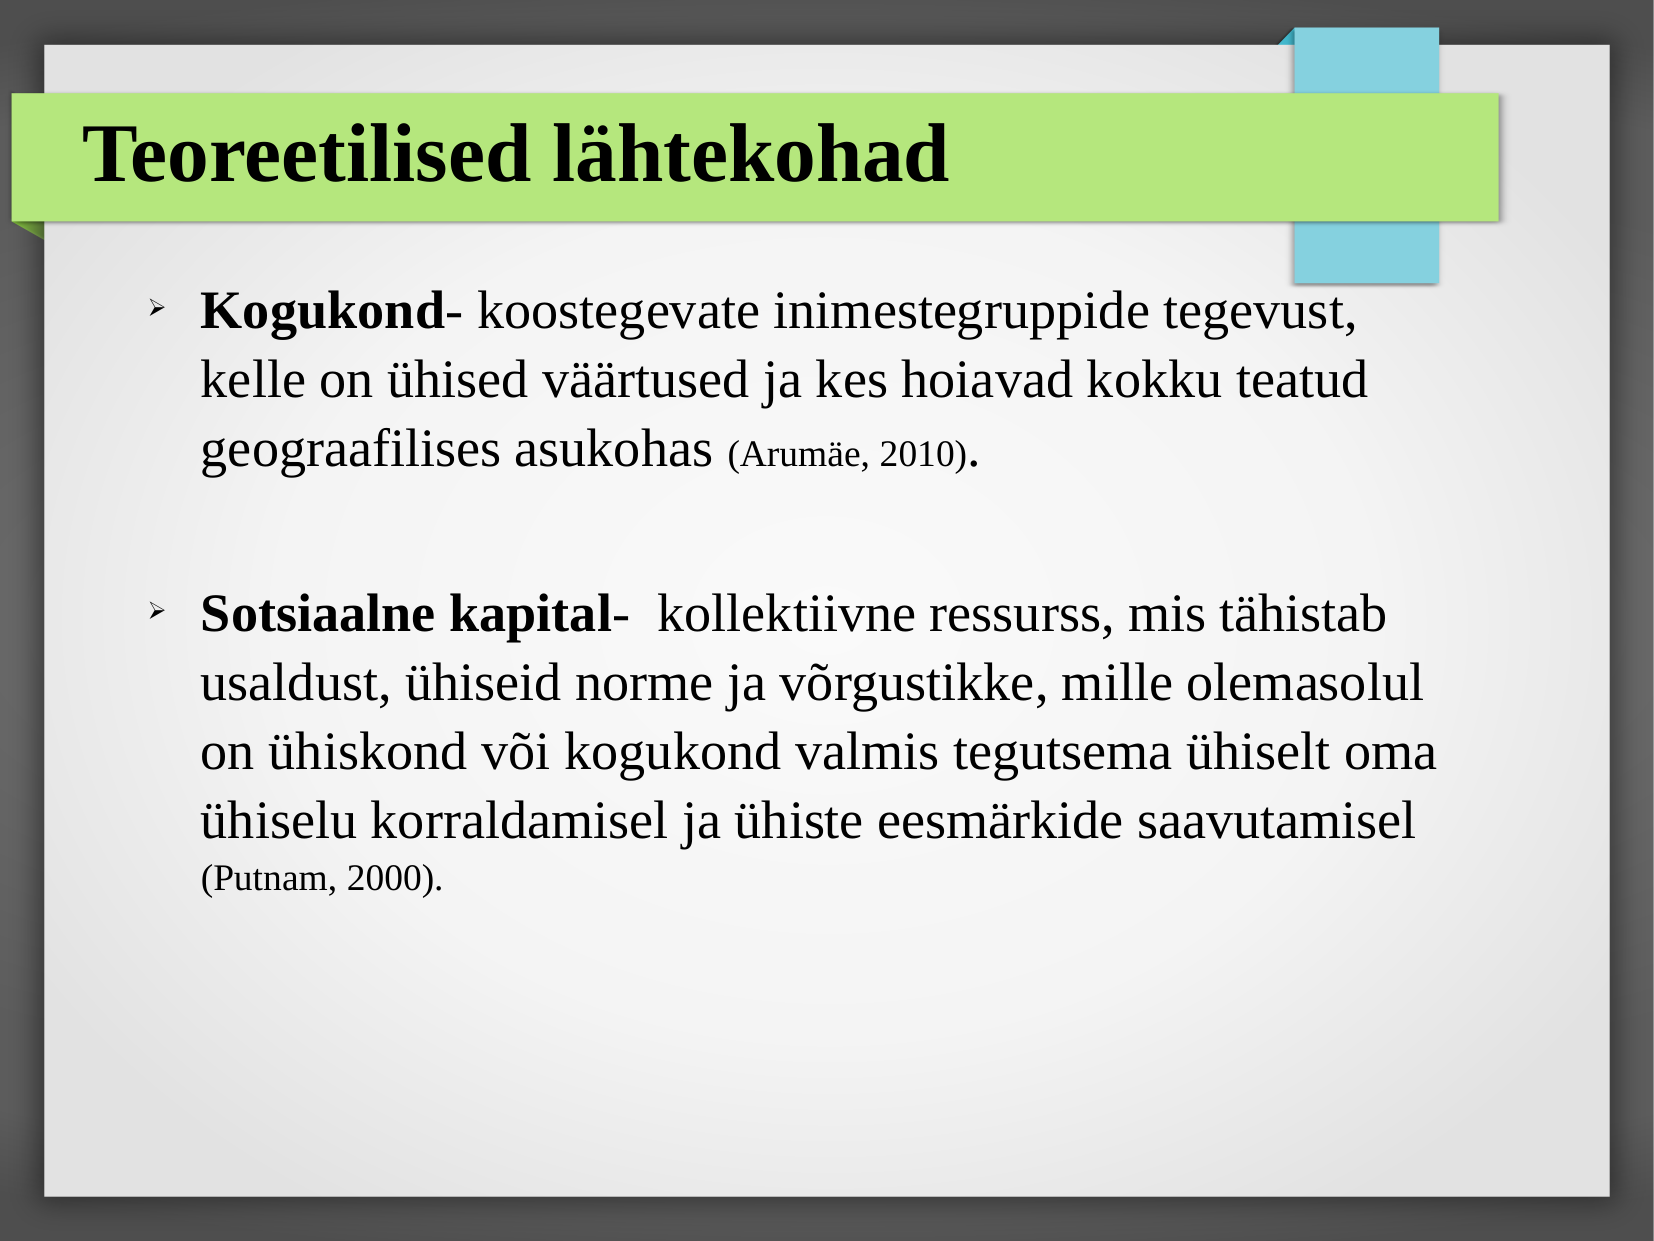

# Teoreetilised lähtekohad
Kogukond- koostegevate inimestegruppide tegevust, kelle on ühised väärtused ja kes hoiavad kokku teatud geograafilises asukohas (Arumäe, 2010).
Sotsiaalne kapital- kollektiivne ressurss, mis tähistab usaldust, ühiseid norme ja võrgustikke, mille olemasolul on ühiskond või kogukond valmis tegutsema ühiselt oma ühiselu korraldamisel ja ühiste eesmärkide saavutamisel (Putnam, 2000).